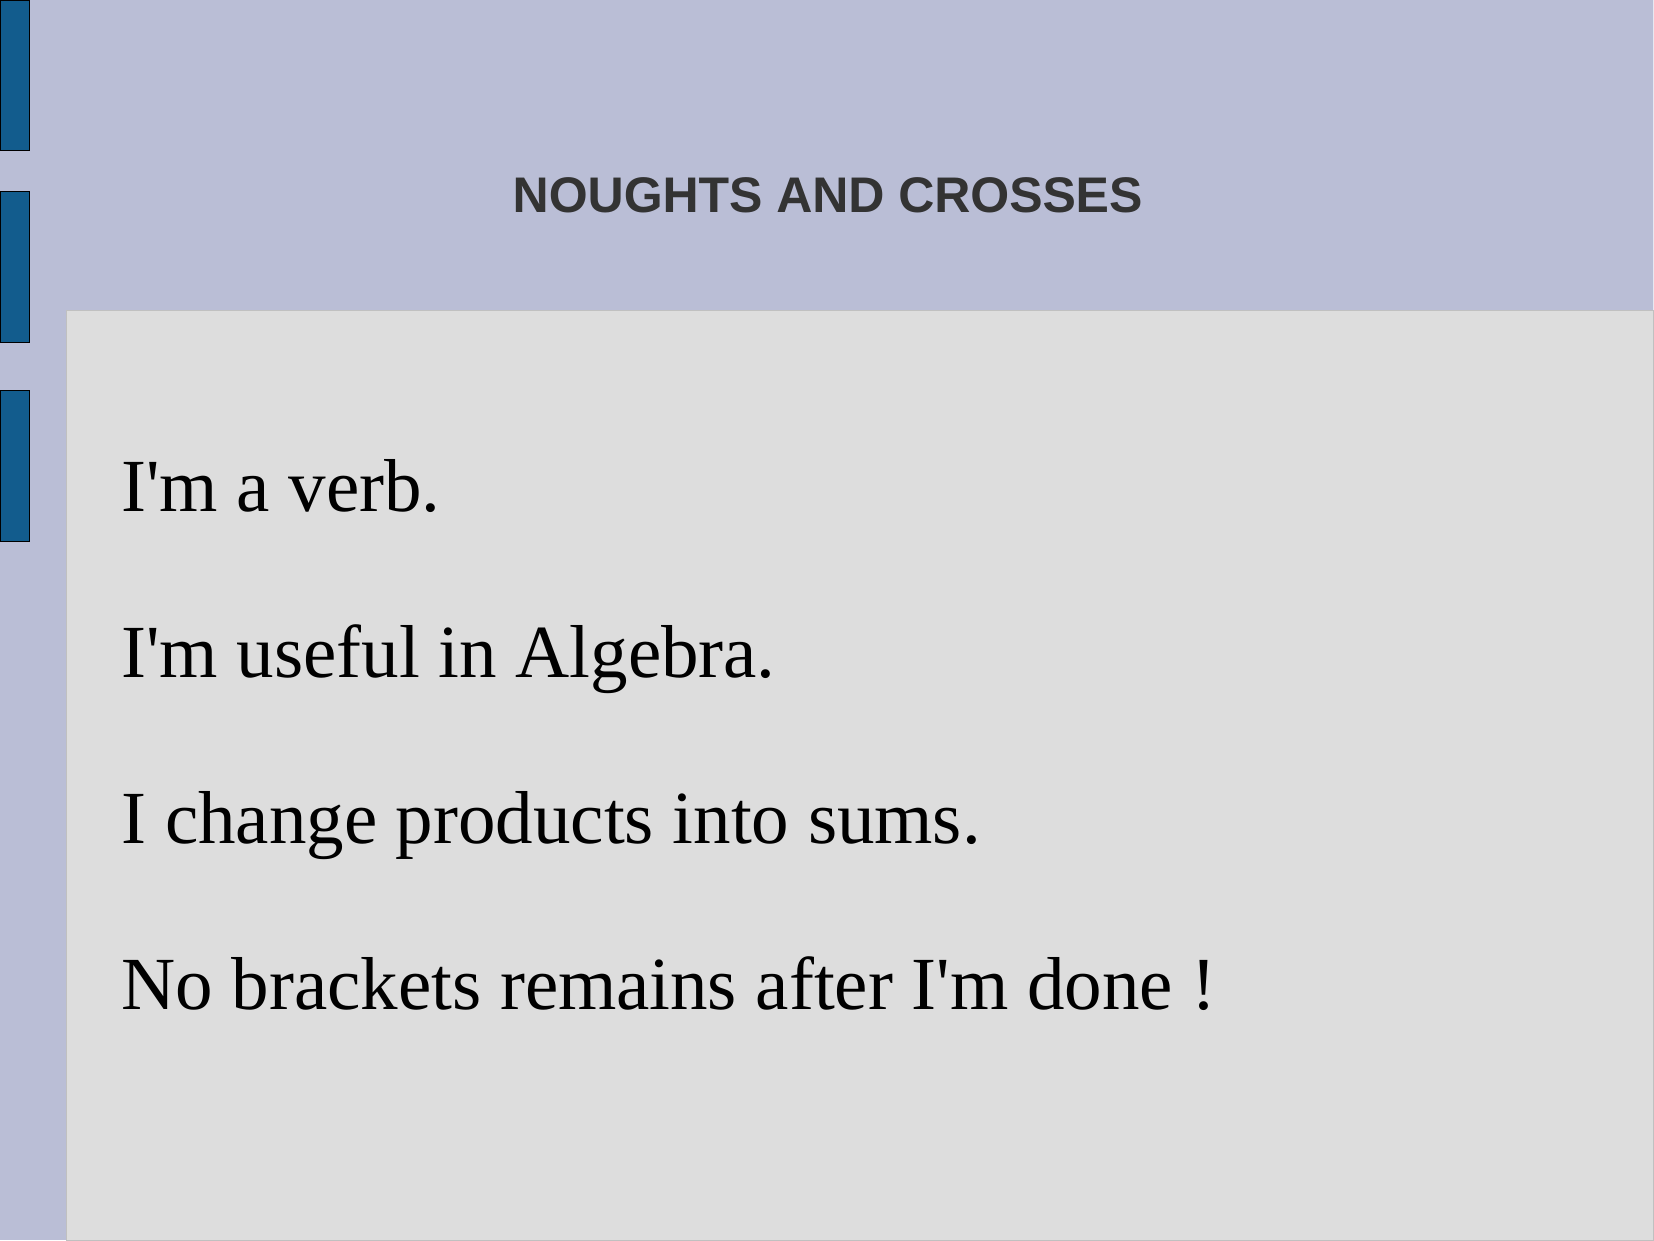

# NOUGHTS AND CROSSES
I'm a verb.
I'm useful in Algebra.
I change products into sums.
No brackets remains after I'm done !